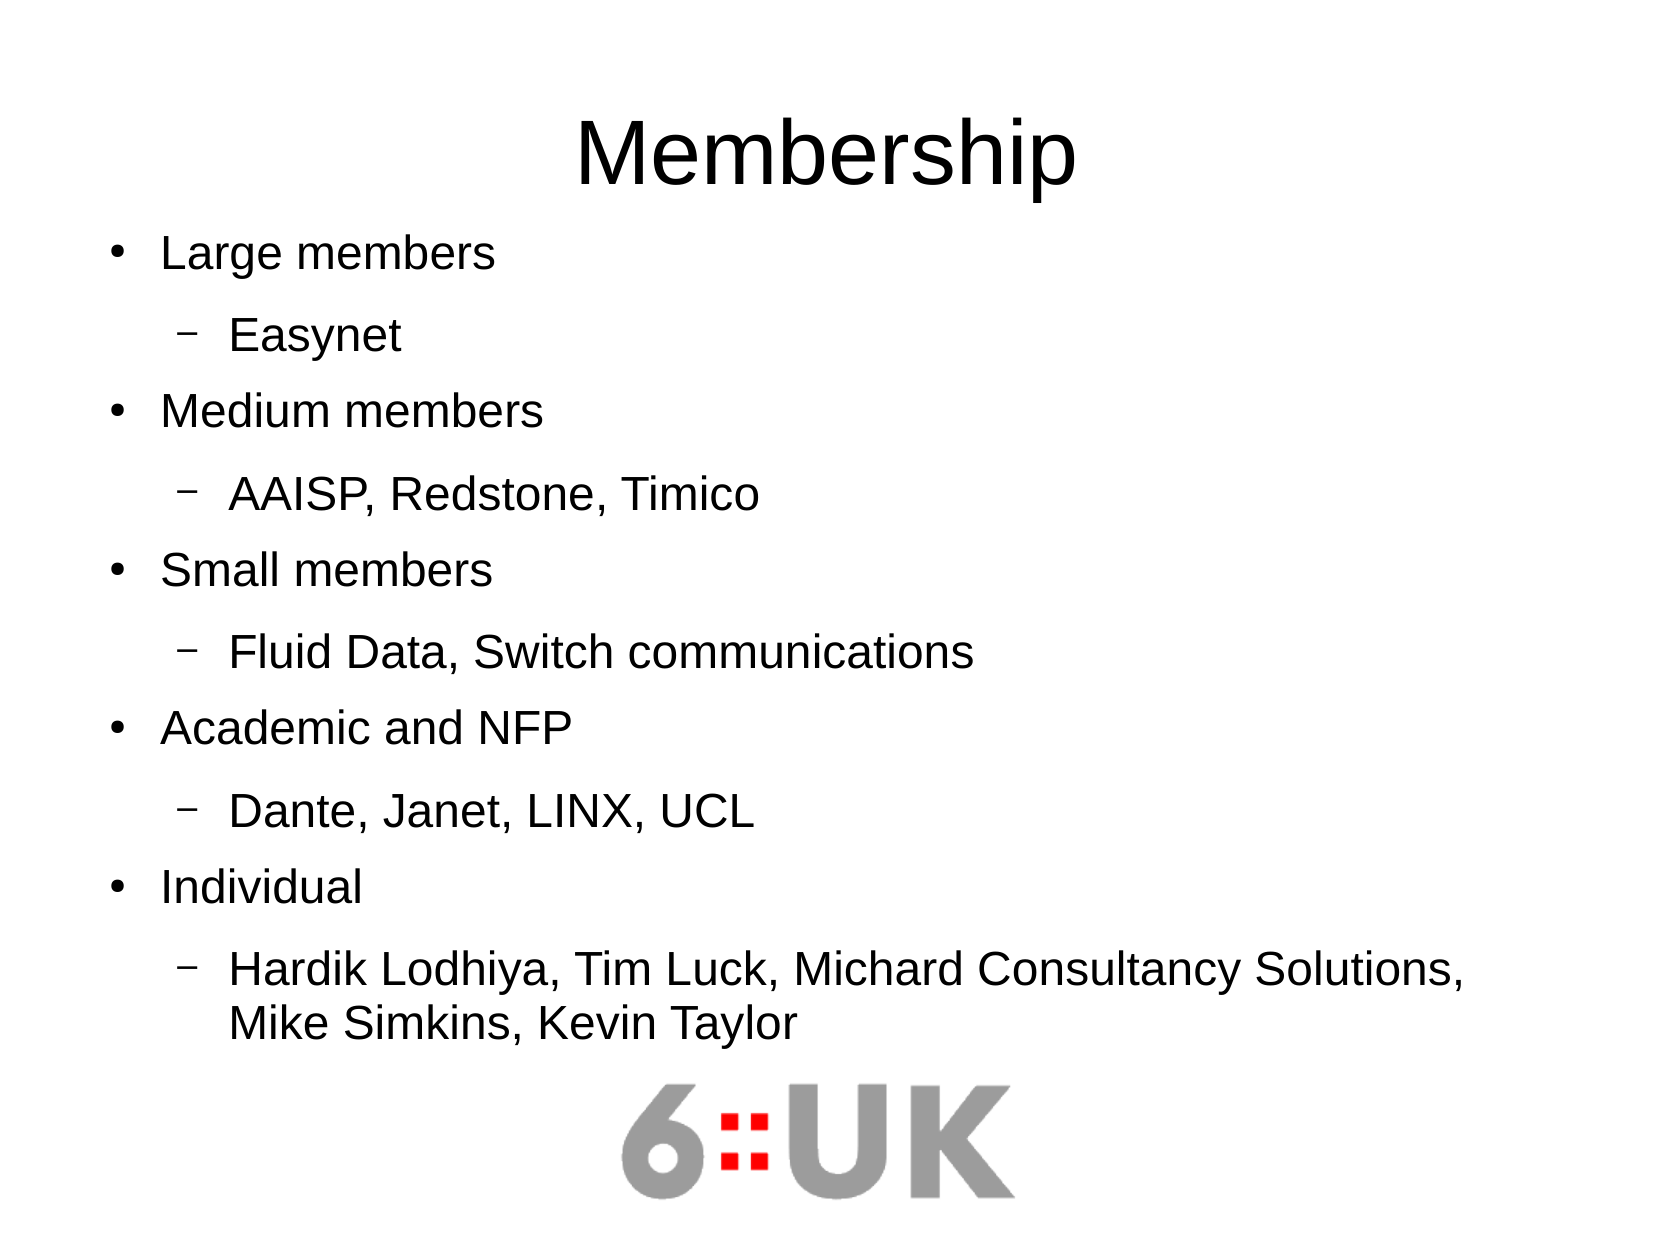

# Membership
Large members
Easynet
Medium members
AAISP, Redstone, Timico
Small members
Fluid Data, Switch communications
Academic and NFP
Dante, Janet, LINX, UCL
Individual
Hardik Lodhiya, Tim Luck, Michard Consultancy Solutions, Mike Simkins, Kevin Taylor